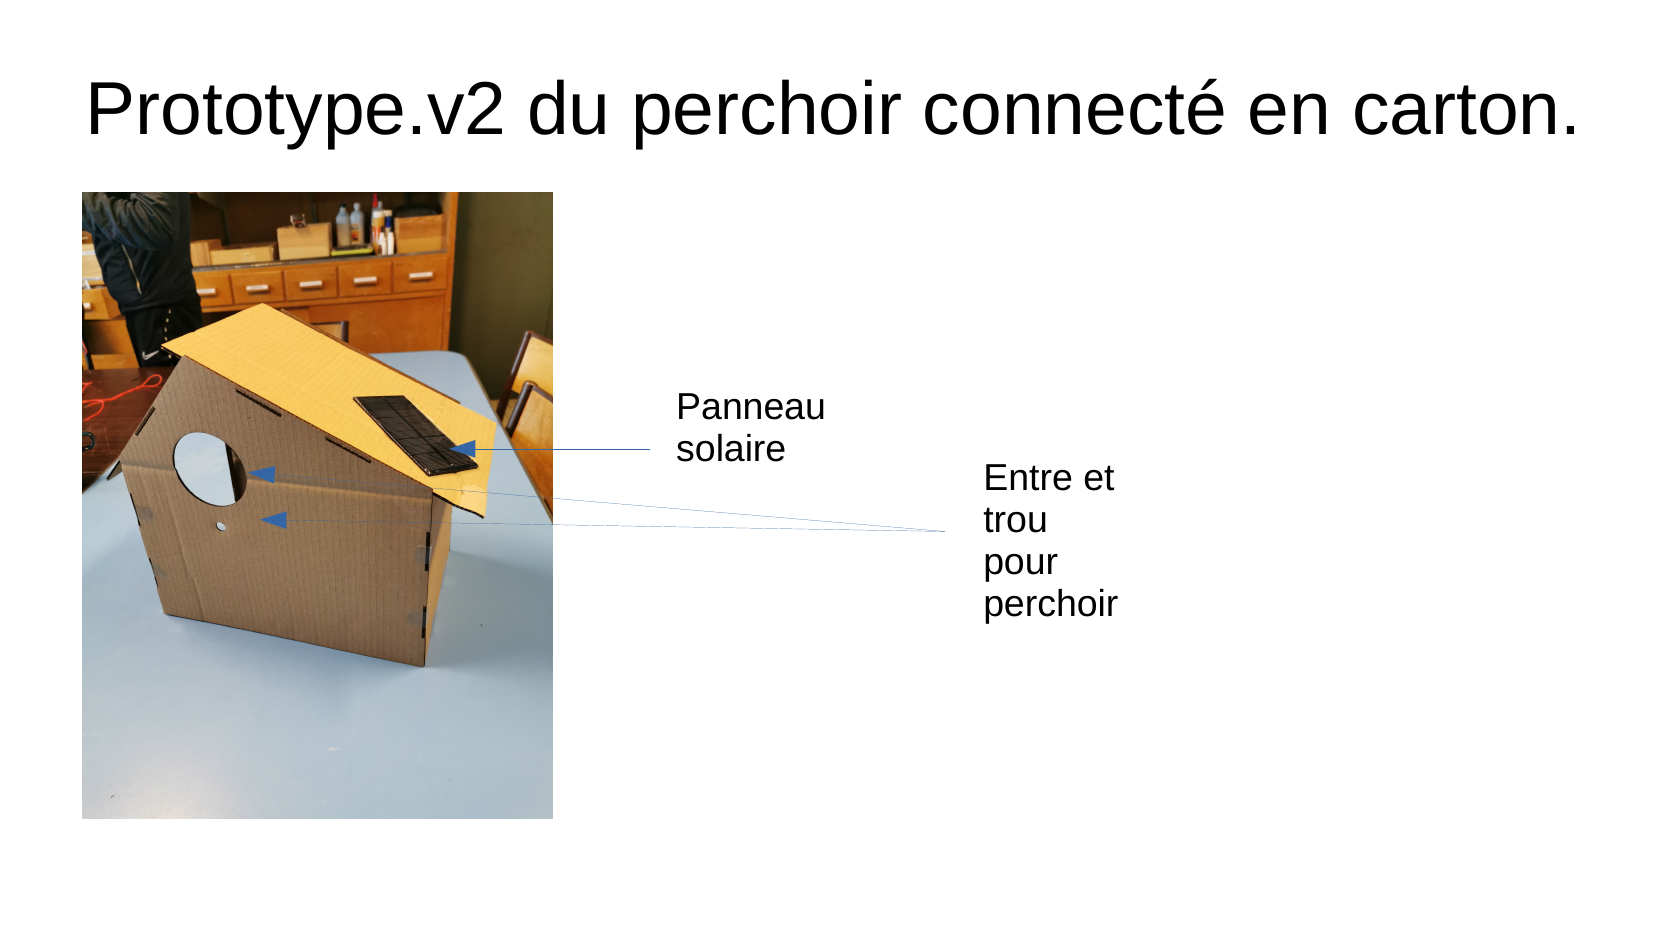

#
Prototype.v2 du perchoir connecté en carton.
Panneau solaire
Entre et trou pour perchoir